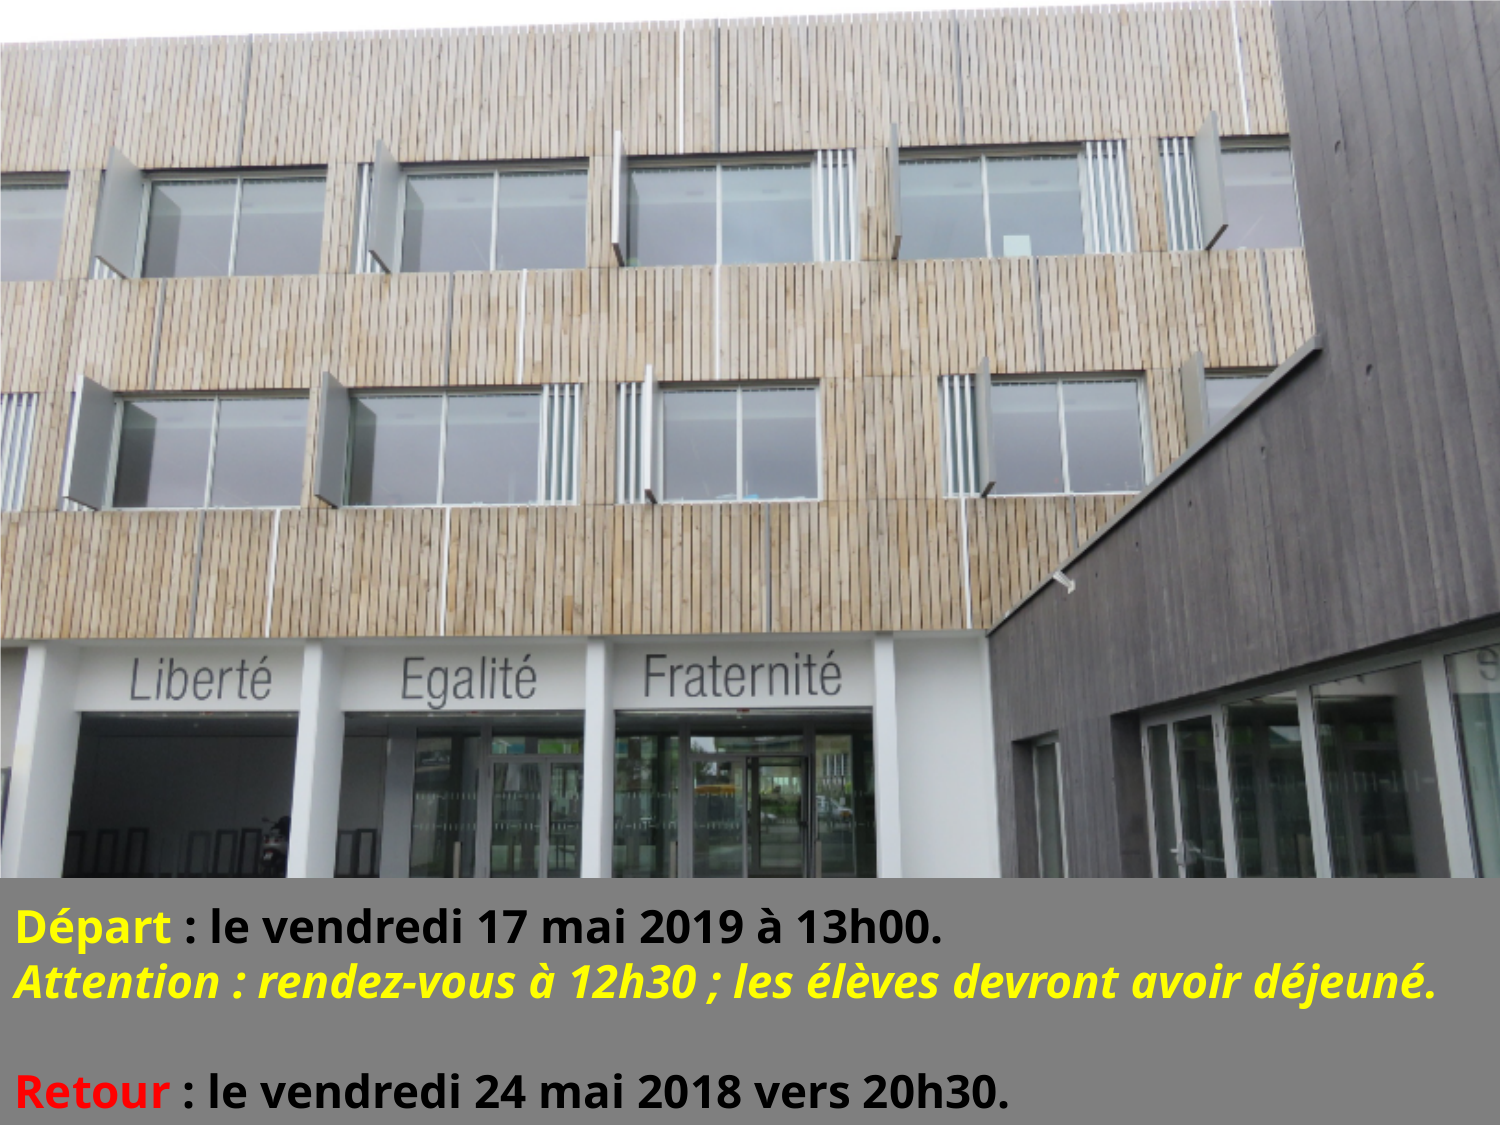

Départ : le vendredi 17 mai 2019 à 13h00.
Attention : rendez-vous à 12h30 ; les élèves devront avoir déjeuné.
Retour : le vendredi 24 mai 2018 vers 20h30.